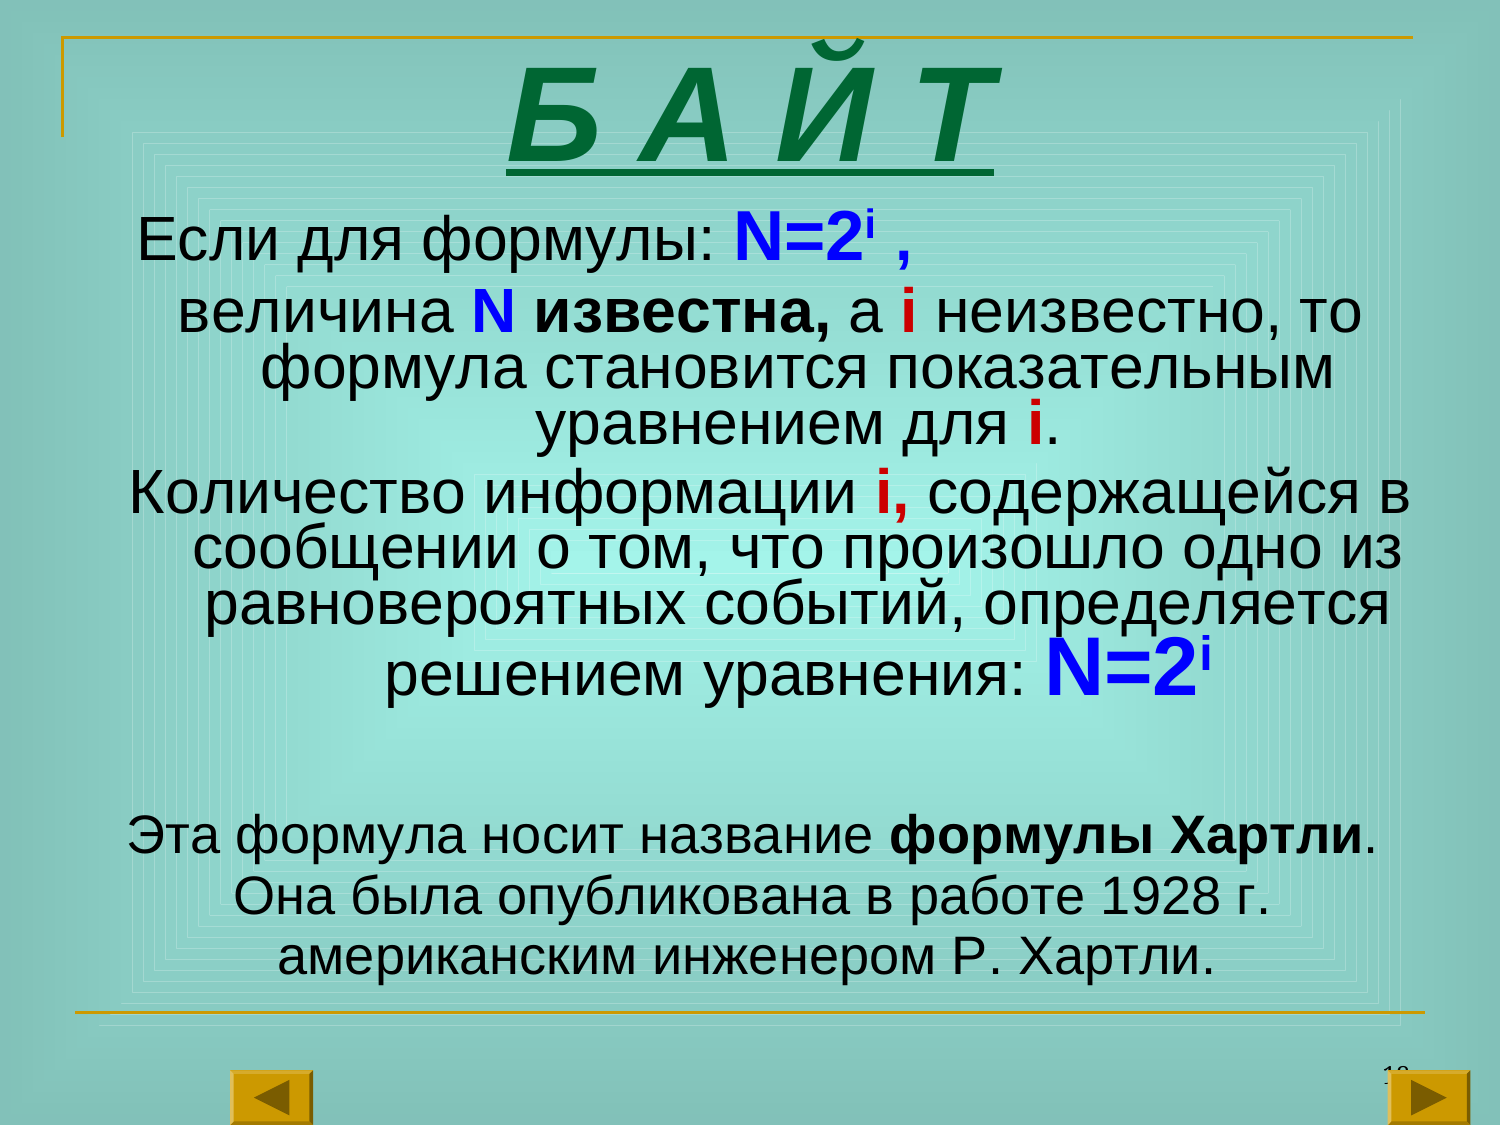

# Б А Й Т
Если для формулы: N=2i ,
величина N известна, а i неизвестно, то формула становится показательным уравнением для i.
Количество информации i, содержащейся в сообщении о том, что произошло одно из равновероятных событий, определяется решением уравнения: N=2i
Эта формула носит название формулы Хартли. Она была опубликована в работе 1928 г. американским инженером Р. Хартли.
18